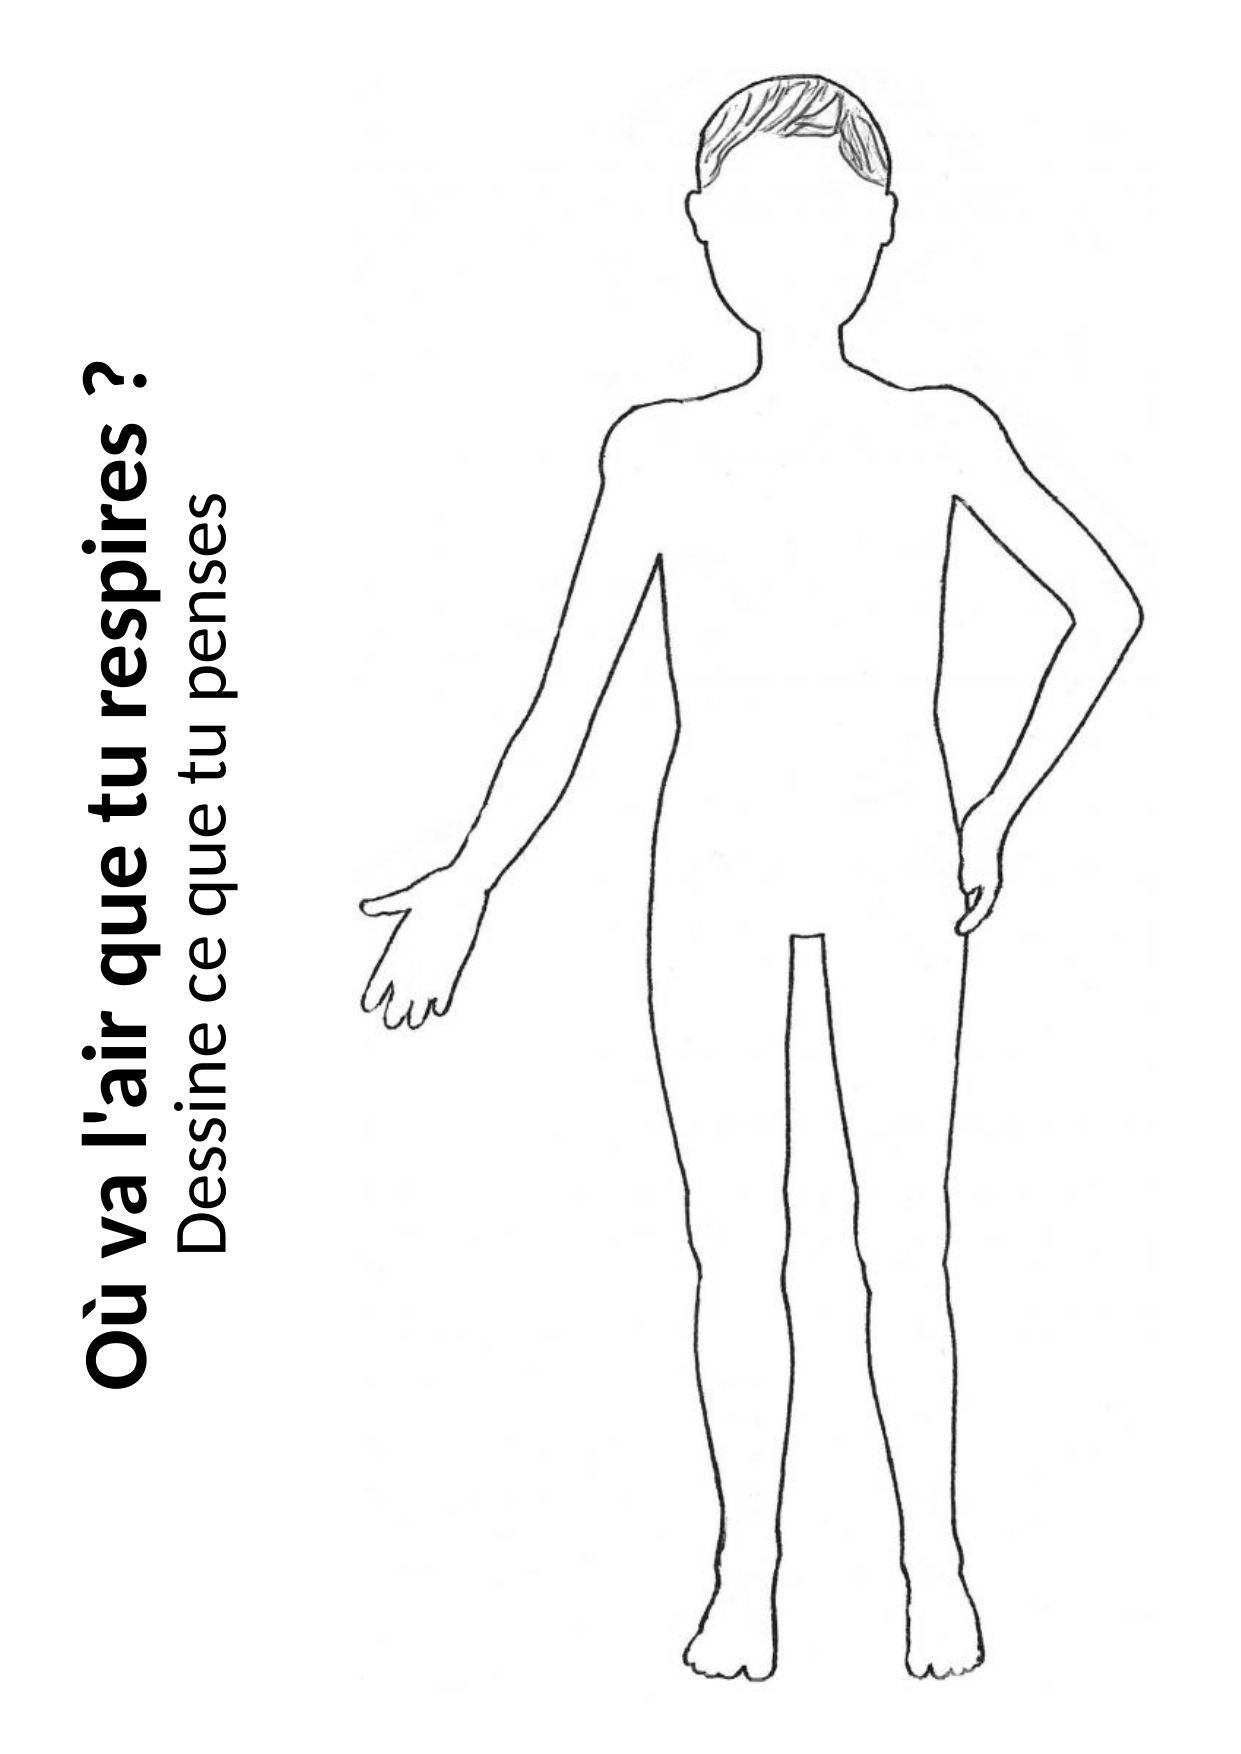

Où va l'air que tu respires ?
Dessine ce que tu penses